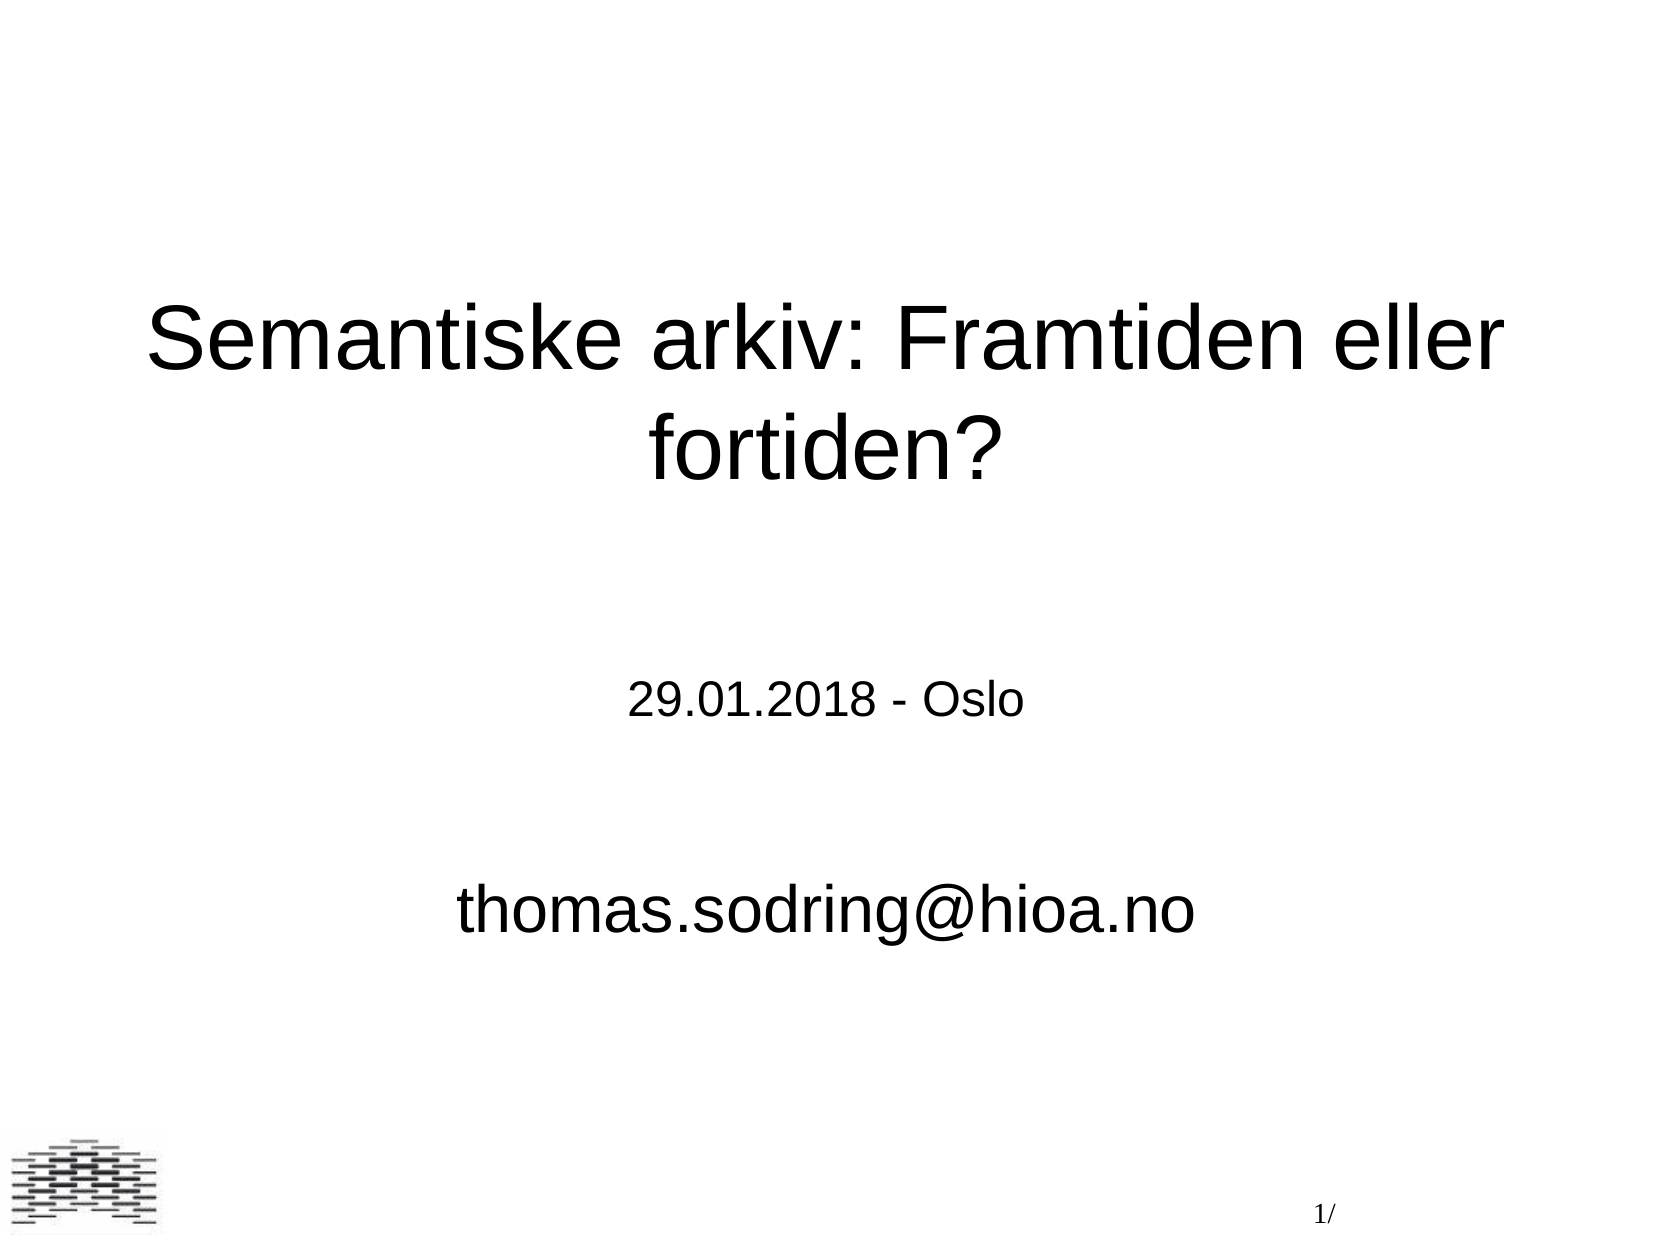

# Semantiske arkiv: Framtiden eller fortiden?
29.01.2018 - Oslo
thomas.sodring@hioa.no